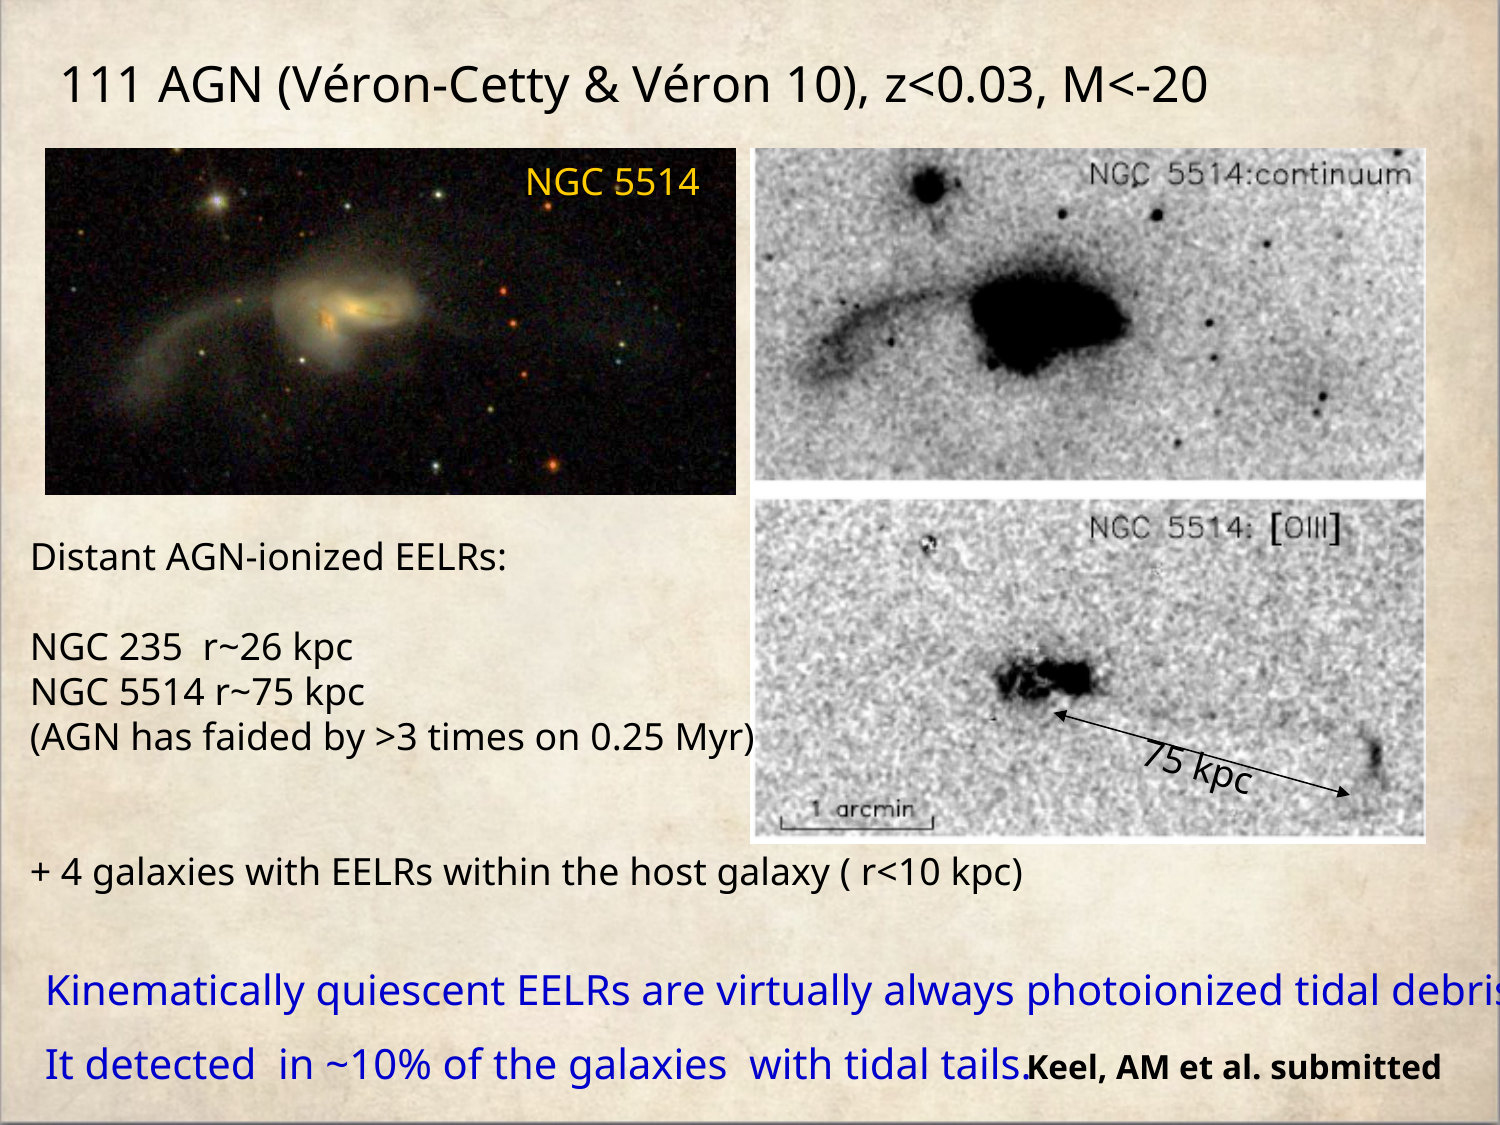

# 111 AGN (Véron-Cetty & Véron 10), z<0.03, M<-20
NGC 5514
Distant AGN-ionized EELRs:
NGC 235 r~26 kpc
NGC 5514 r~75 kpc
(AGN has faided by >3 times on 0.25 Myr)
+ 4 galaxies with EELRs within the host galaxy ( r<10 kpc)
 75 kpc
Kinematically quiescent EELRs are virtually always photoionized tidal debris!
It detected in ~10% of the galaxies with tidal tails.
Keel, AM et al. submitted